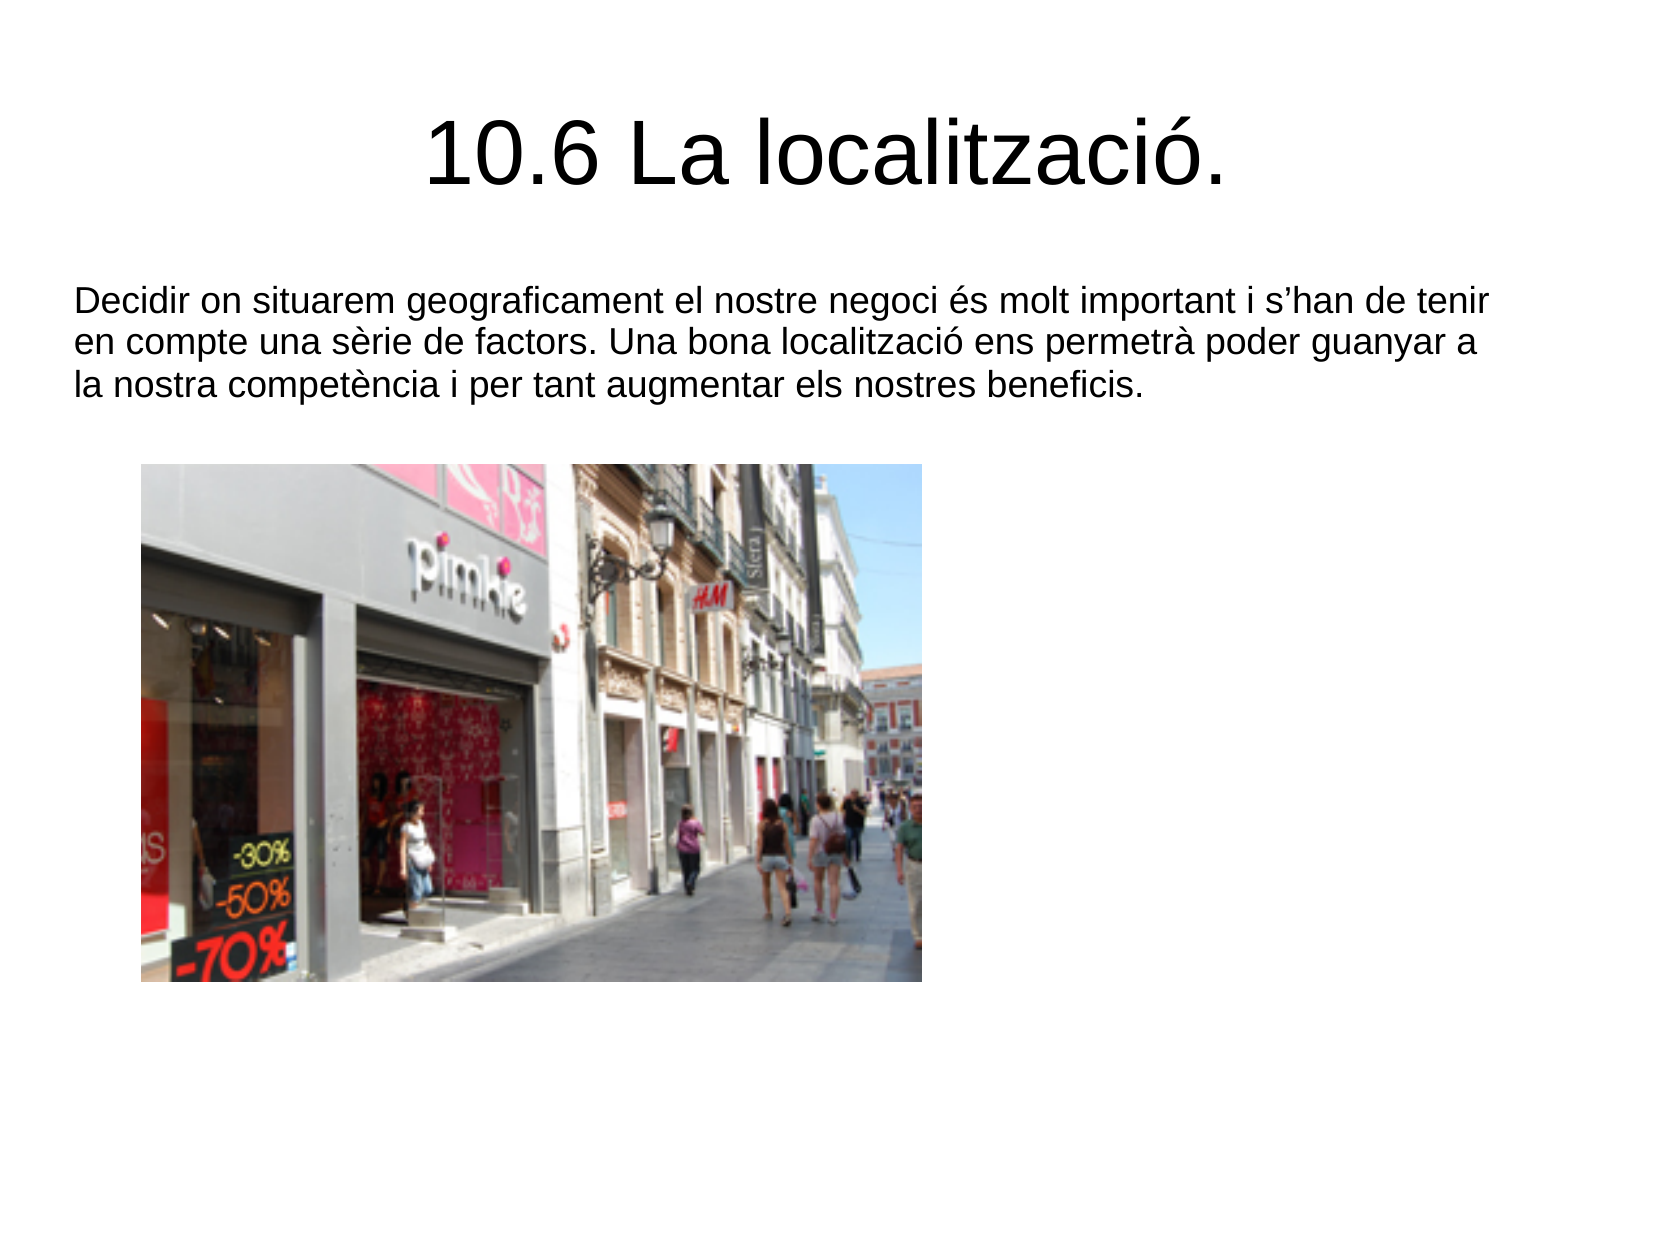

# 10.6 La localització.
Decidir on situarem geograficament el nostre negoci és molt important i s’han de tenir en compte una sèrie de factors. Una bona localització ens permetrà poder guanyar a la nostra competència i per tant augmentar els nostres beneficis.